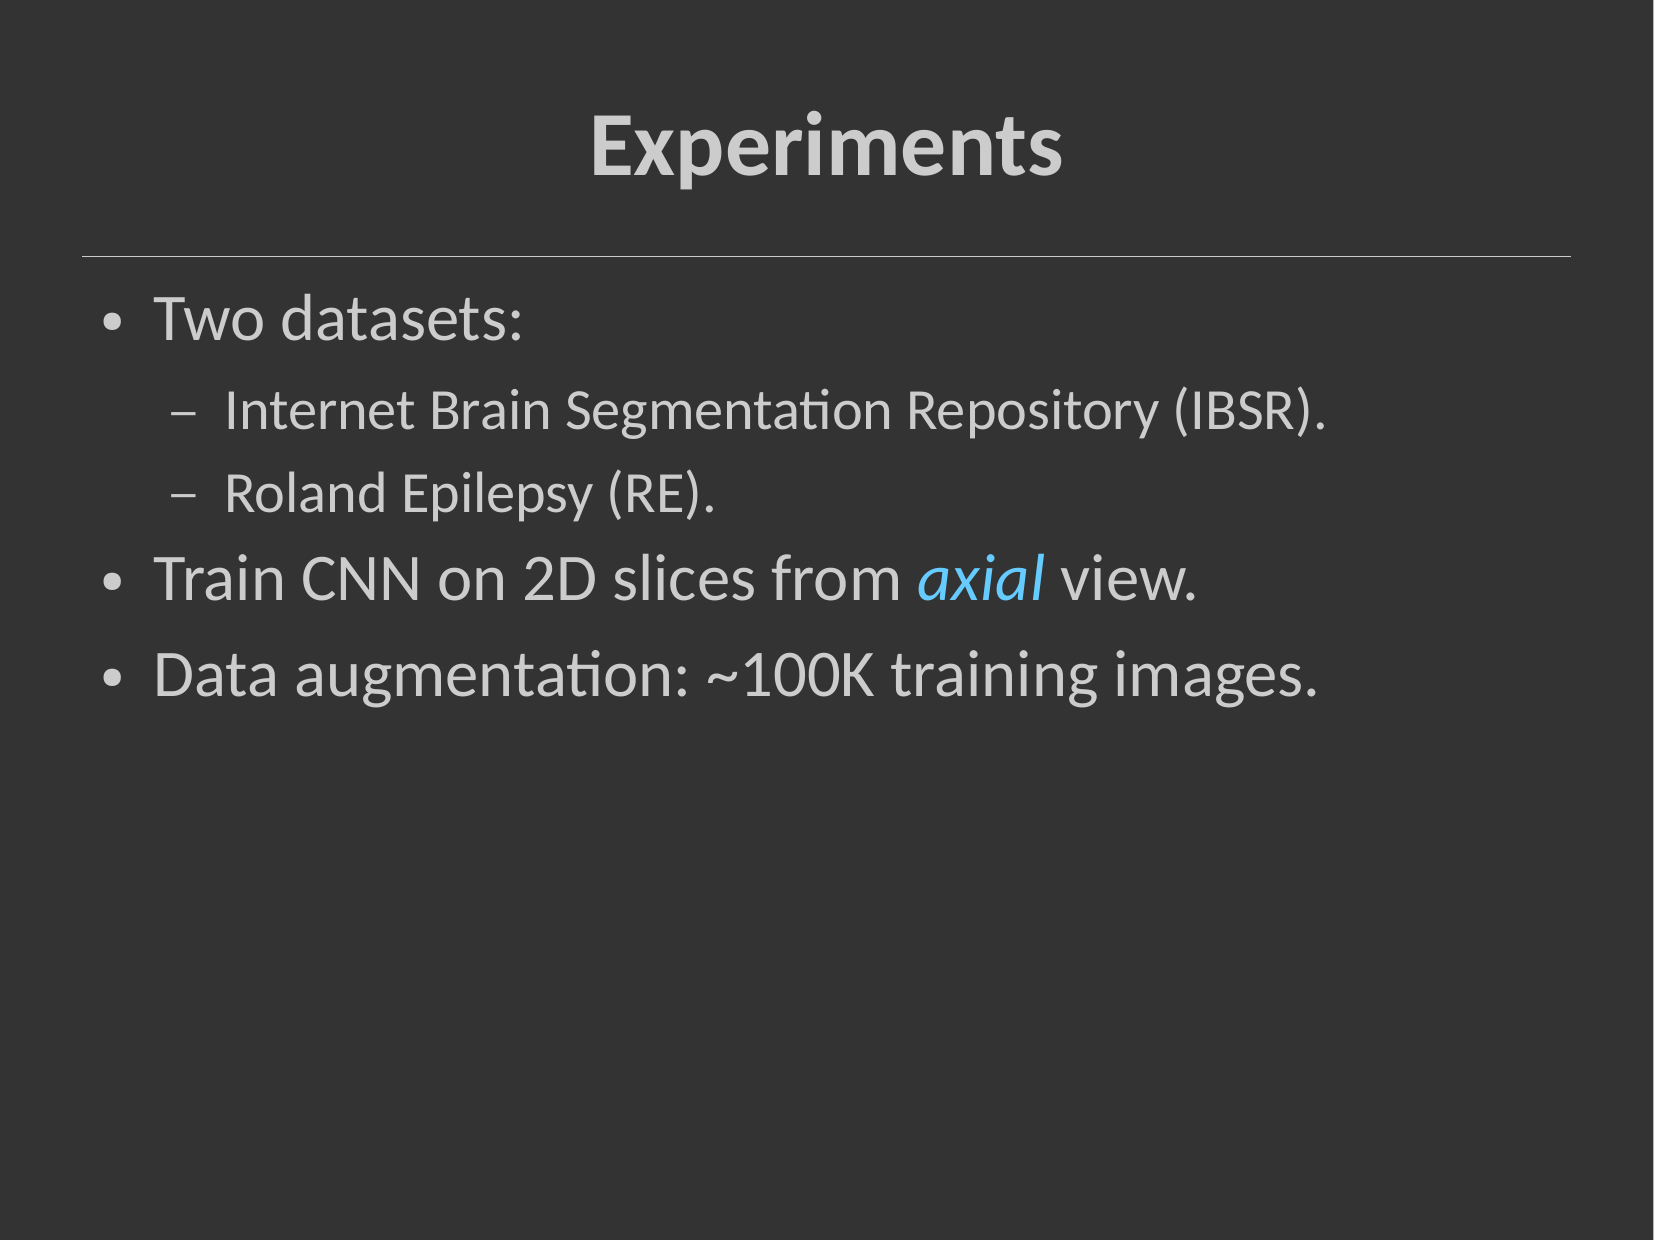

# Experiments
Two datasets:
Internet Brain Segmentation Repository (IBSR).
Roland Epilepsy (RE).
Train CNN on 2D slices from axial view.
Data augmentation: ~100K training images.